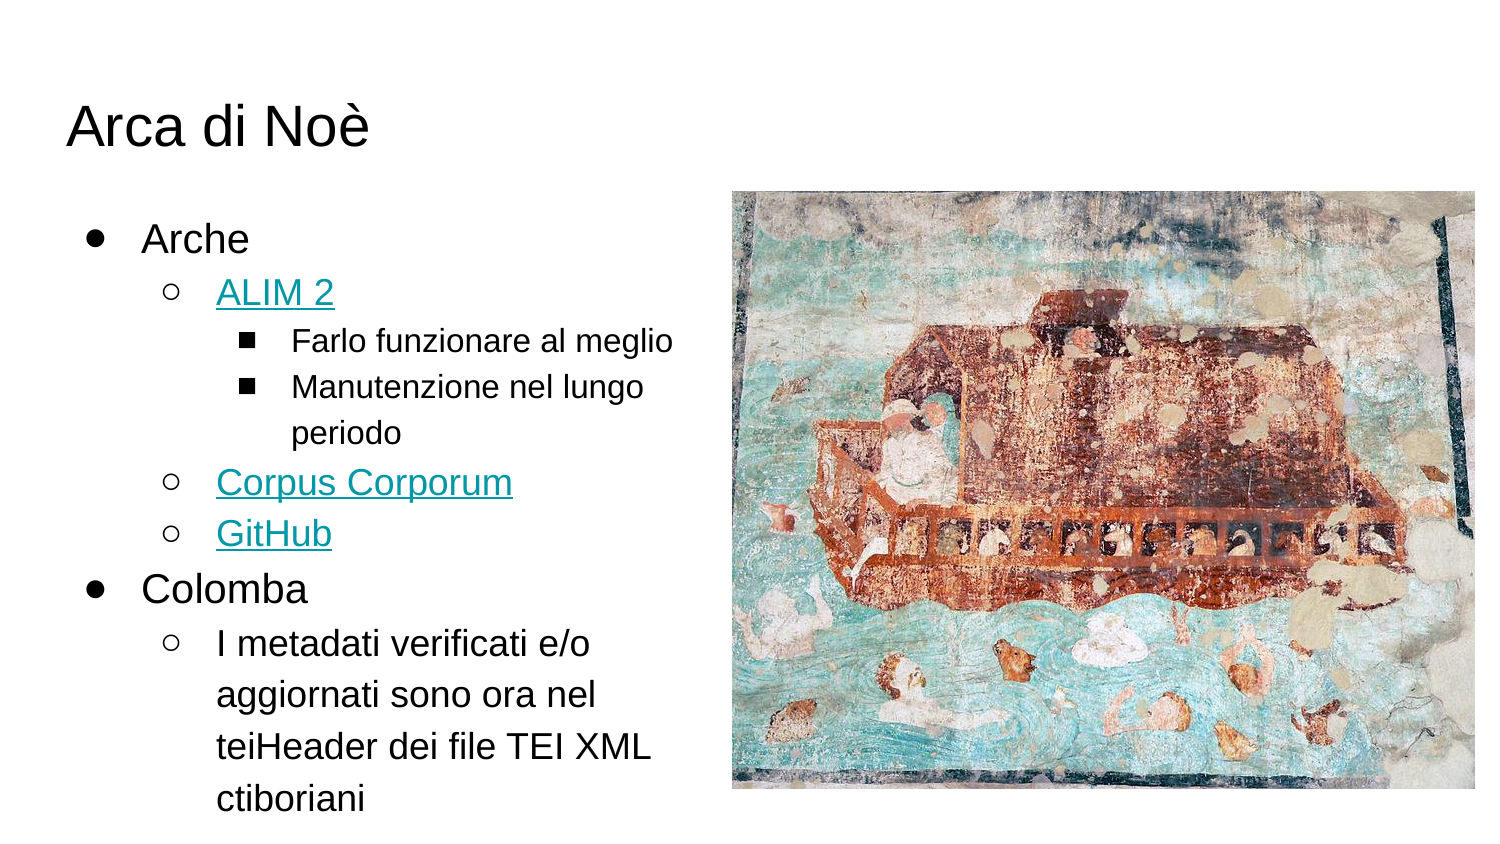

Arca di Noè
# Arche
ALIM 2
Farlo funzionare al meglio
Manutenzione nel lungo periodo
Corpus Corporum
GitHub
Colomba
I metadati verificati e/o aggiornati sono ora nel teiHeader dei file TEI XML ctiboriani